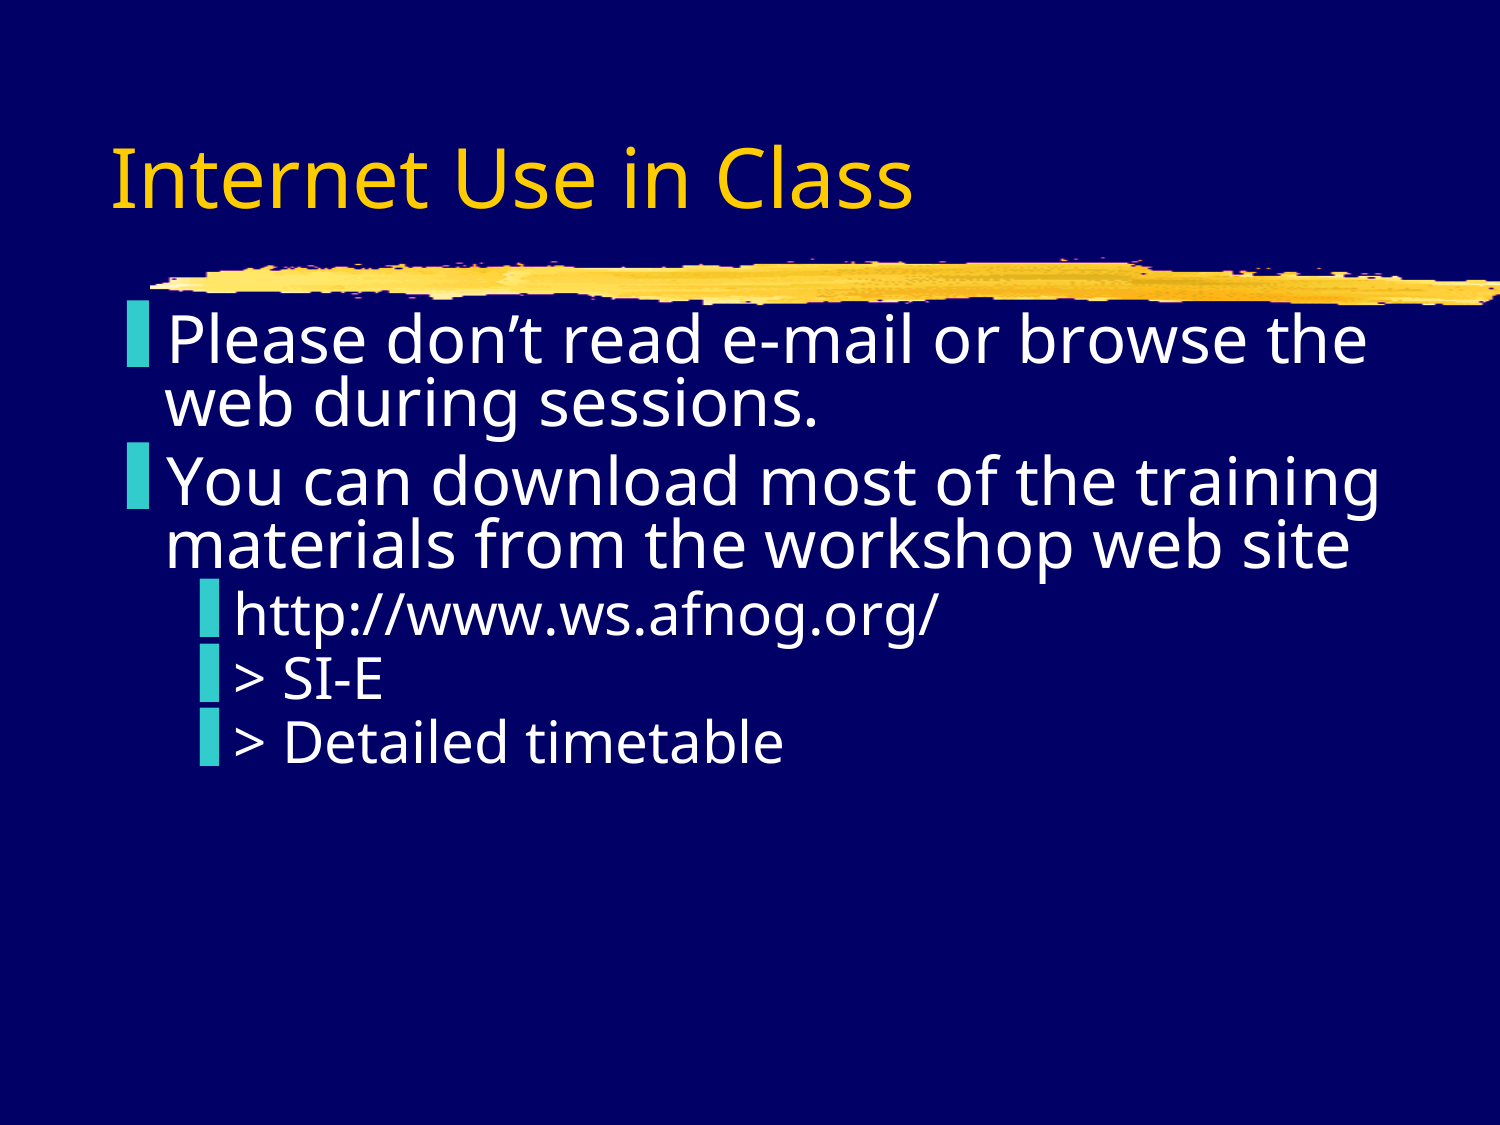

# Internet Use in Class
Please don’t read e-mail or browse the web during sessions.
You can download most of the training materials from the workshop web site
http://www.ws.afnog.org/
> SI-E
> Detailed timetable